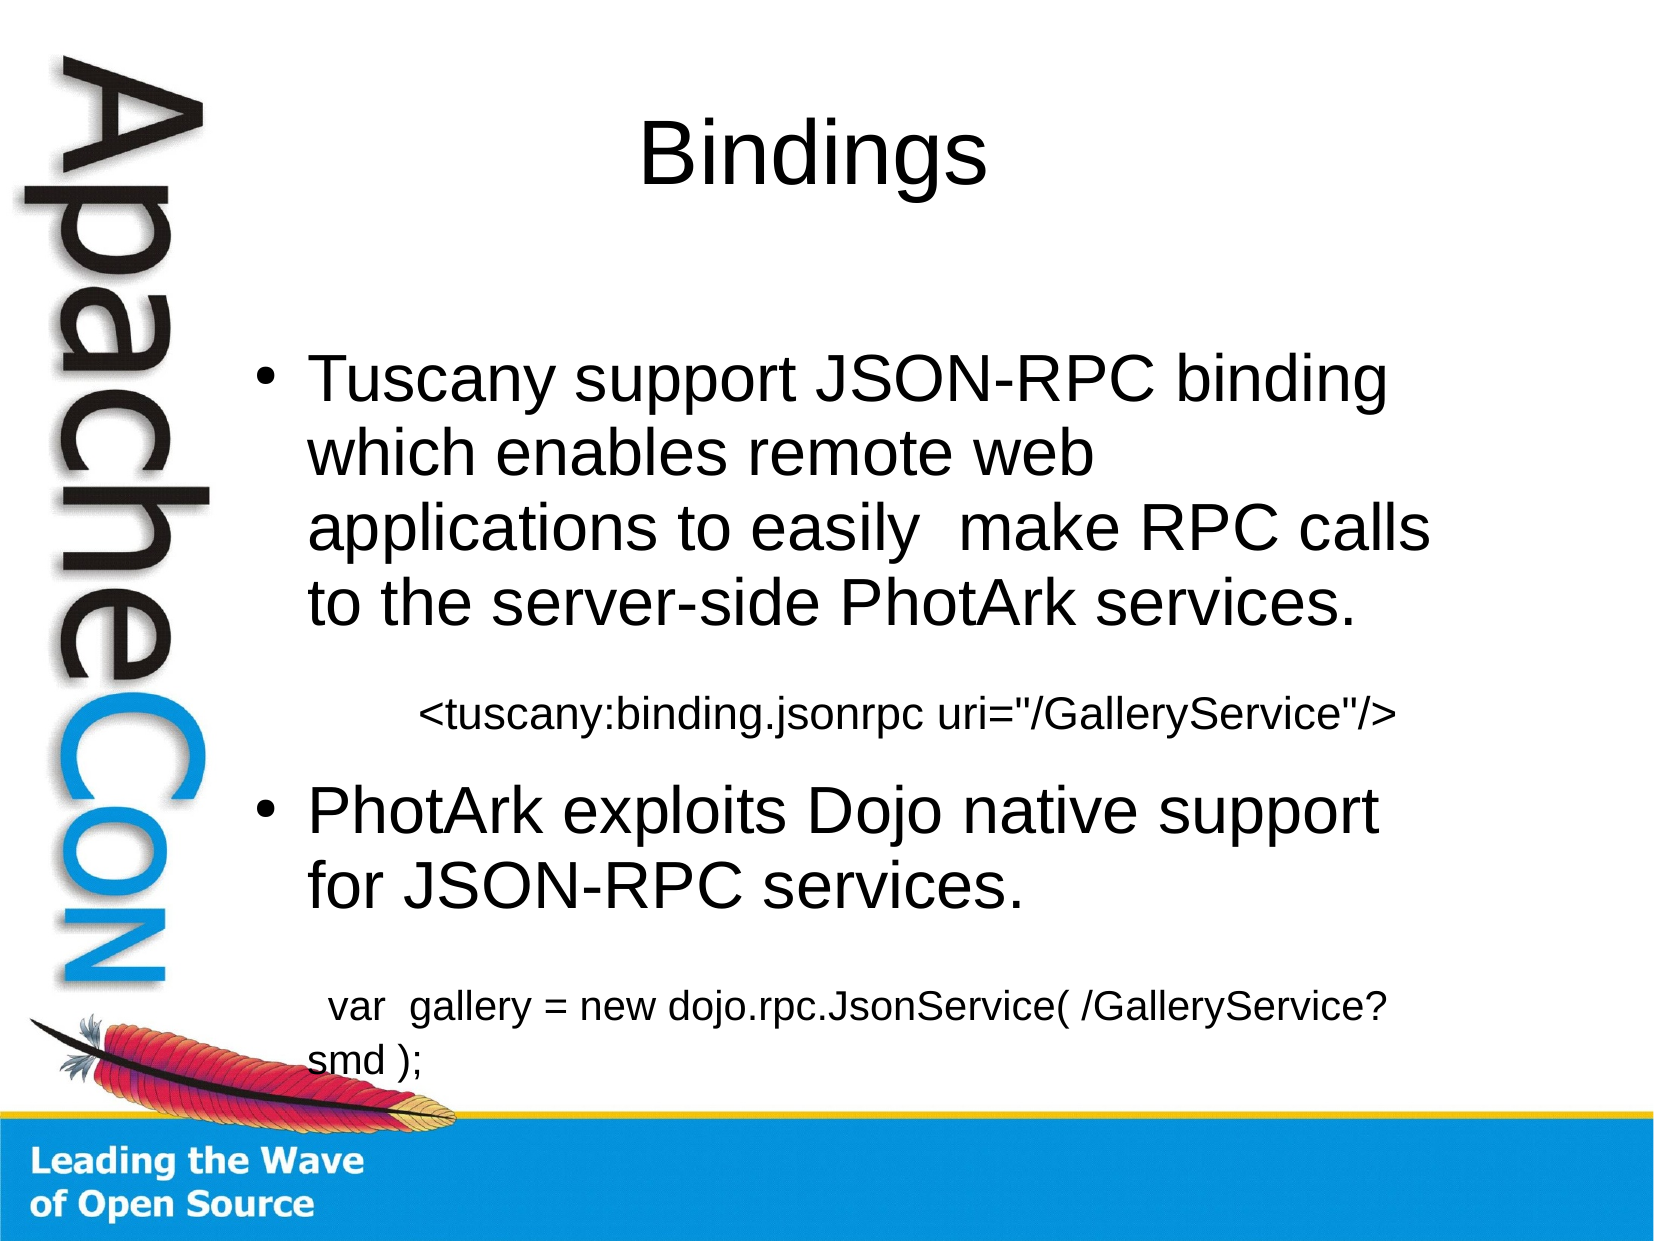

# Bindings
Tuscany support JSON-RPC binding which enables remote web applications to easily make RPC calls to the server-side PhotArk services.
 <tuscany:binding.jsonrpc uri="/GalleryService"/>
PhotArk exploits Dojo native support for JSON-RPC services.
 var gallery = new dojo.rpc.JsonService( /GalleryService?smd );